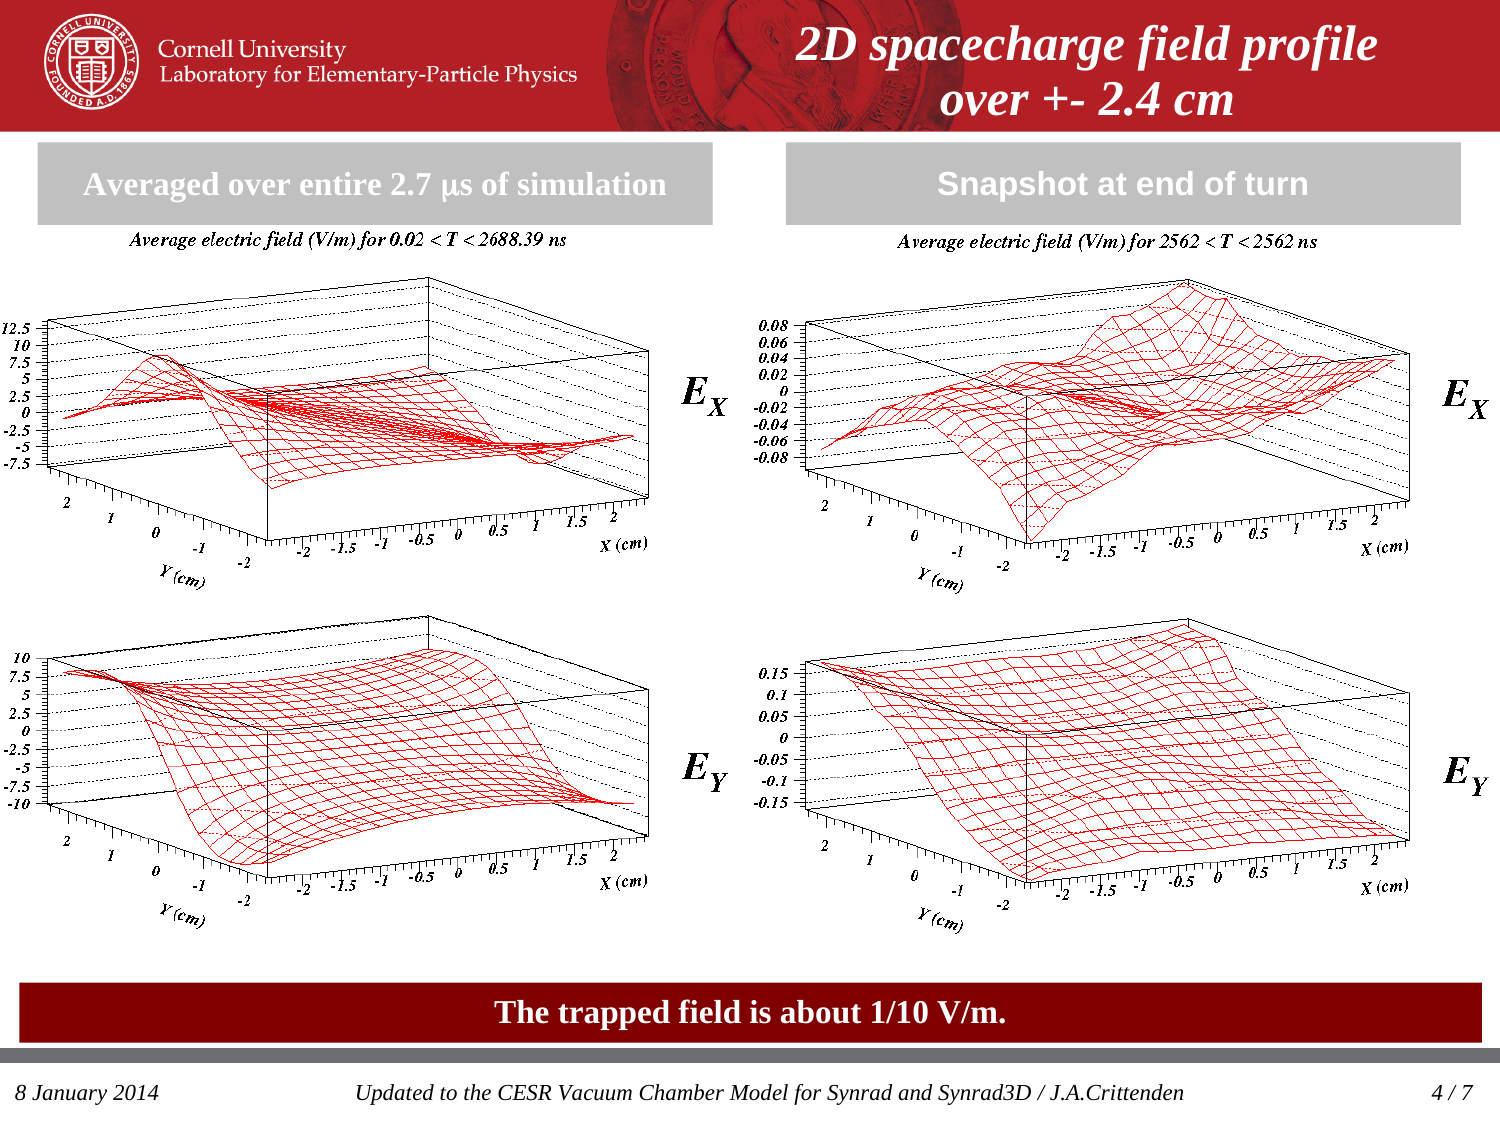

# 2D spacecharge field profile over +- 2.4 cm
Averaged over entire 2.7 ms of simulation
Snapshot at end of turn
The trapped field is about 1/10 V/m.